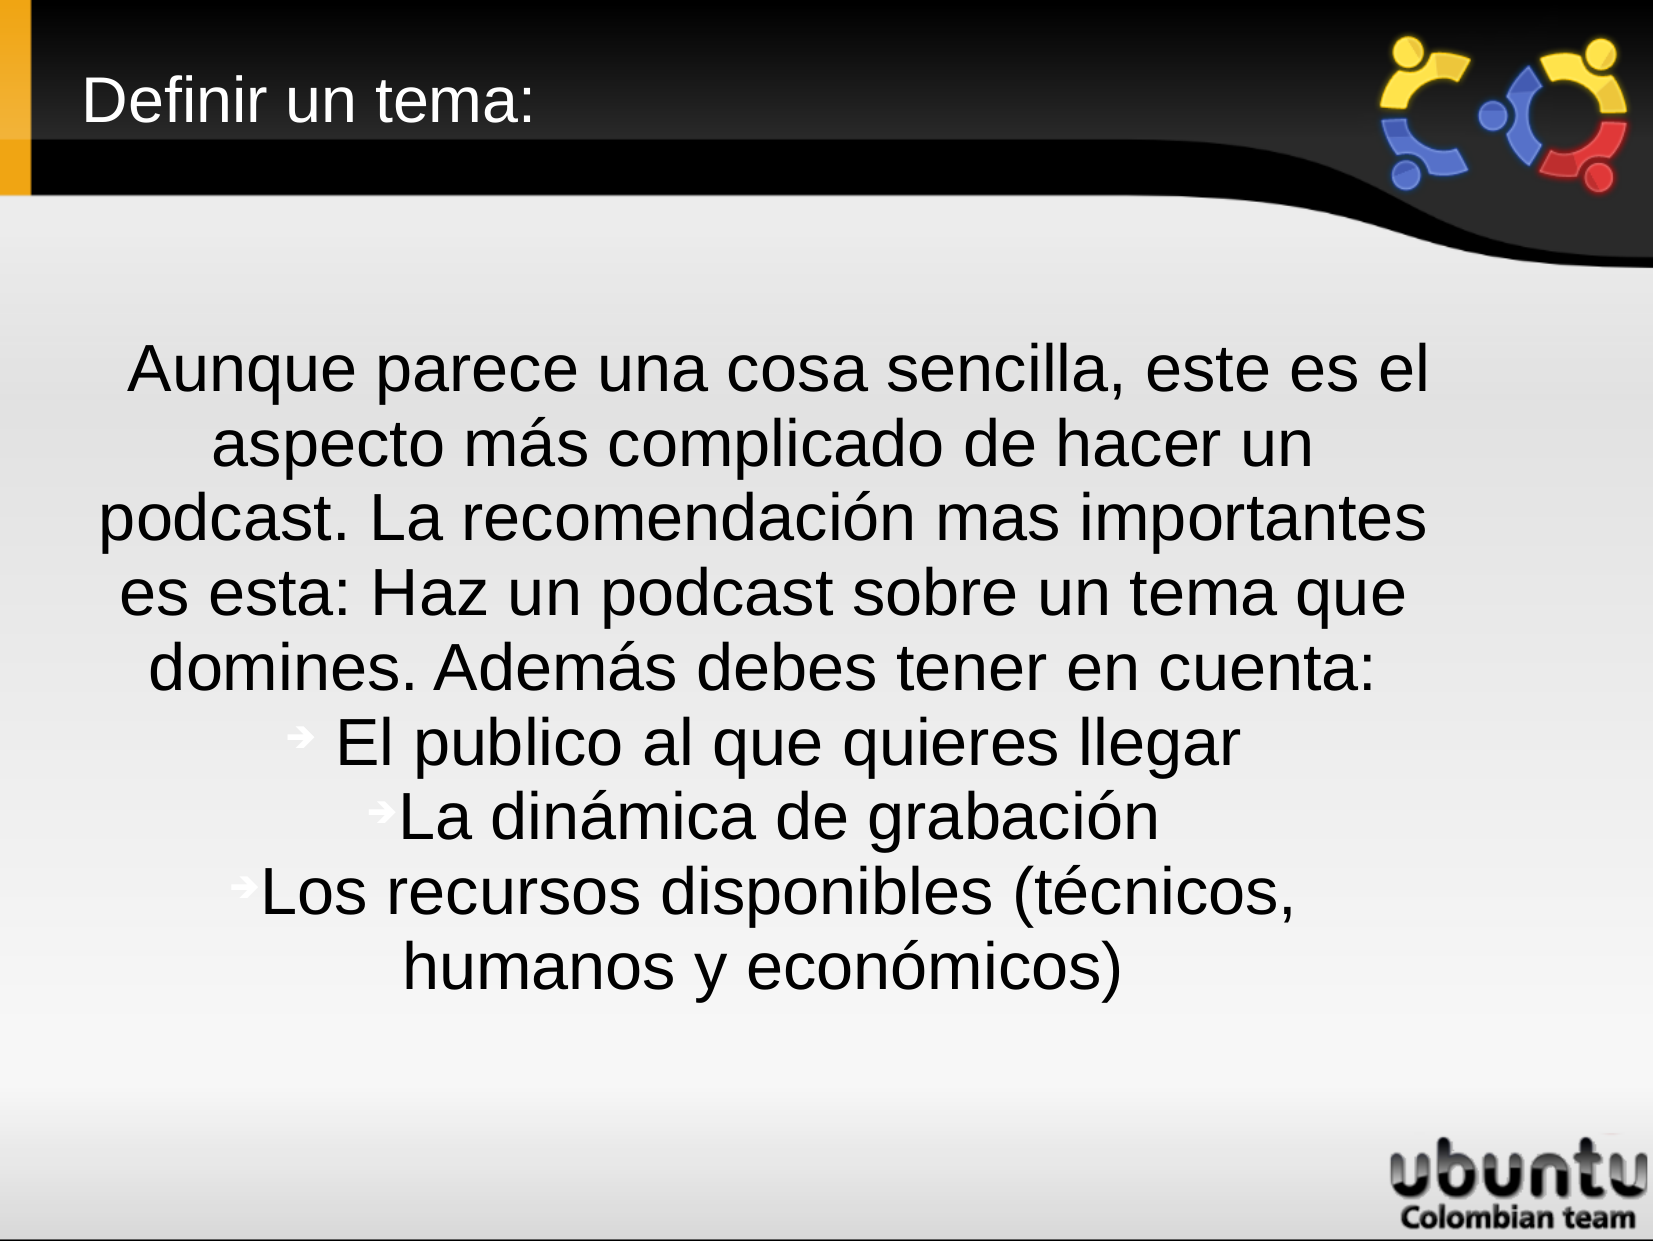

# Definir un tema:
Aunque parece una cosa sencilla, este es el aspecto más complicado de hacer un podcast. La recomendación mas importantes es esta: Haz un podcast sobre un tema que domines. Además debes tener en cuenta:
 El publico al que quieres llegar
La dinámica de grabación
Los recursos disponibles (técnicos, humanos y económicos)